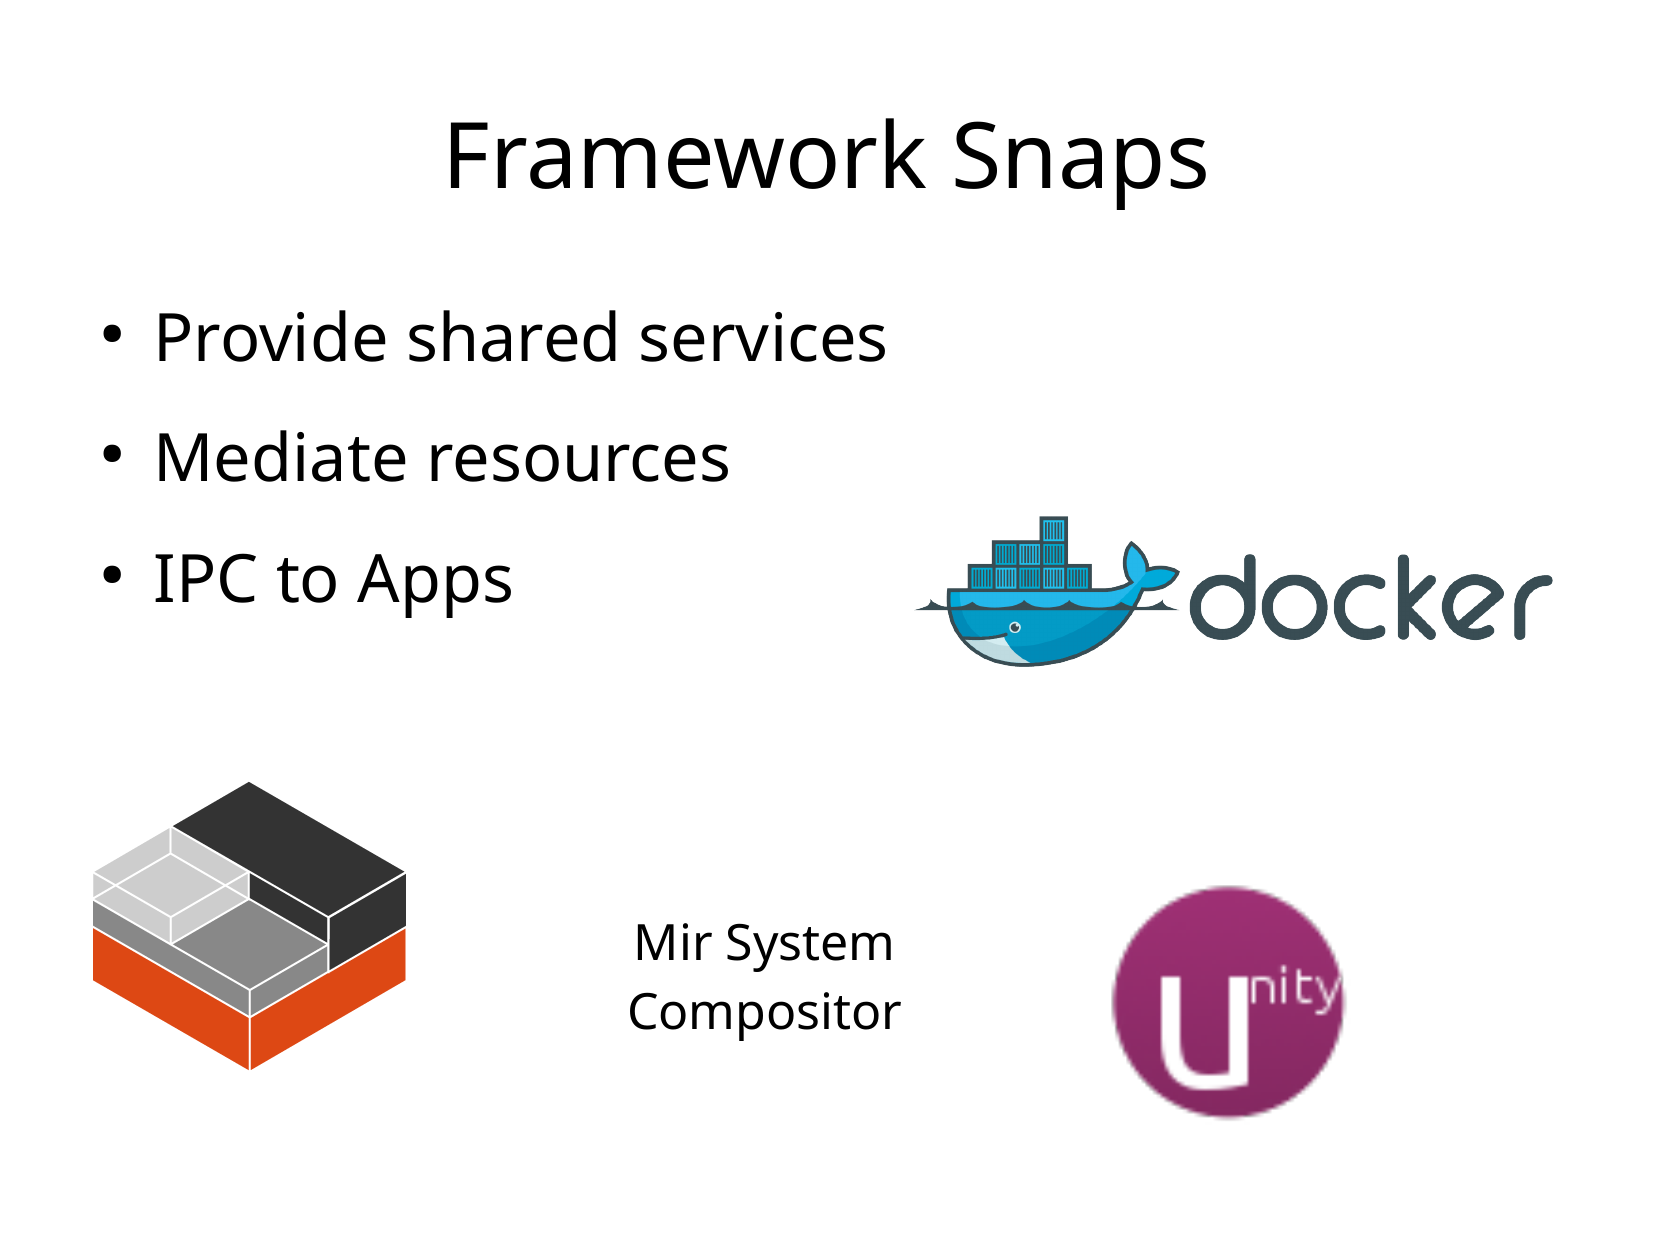

# Framework Snaps
Provide shared services
Mediate resources
IPC to Apps
Mir System Compositor